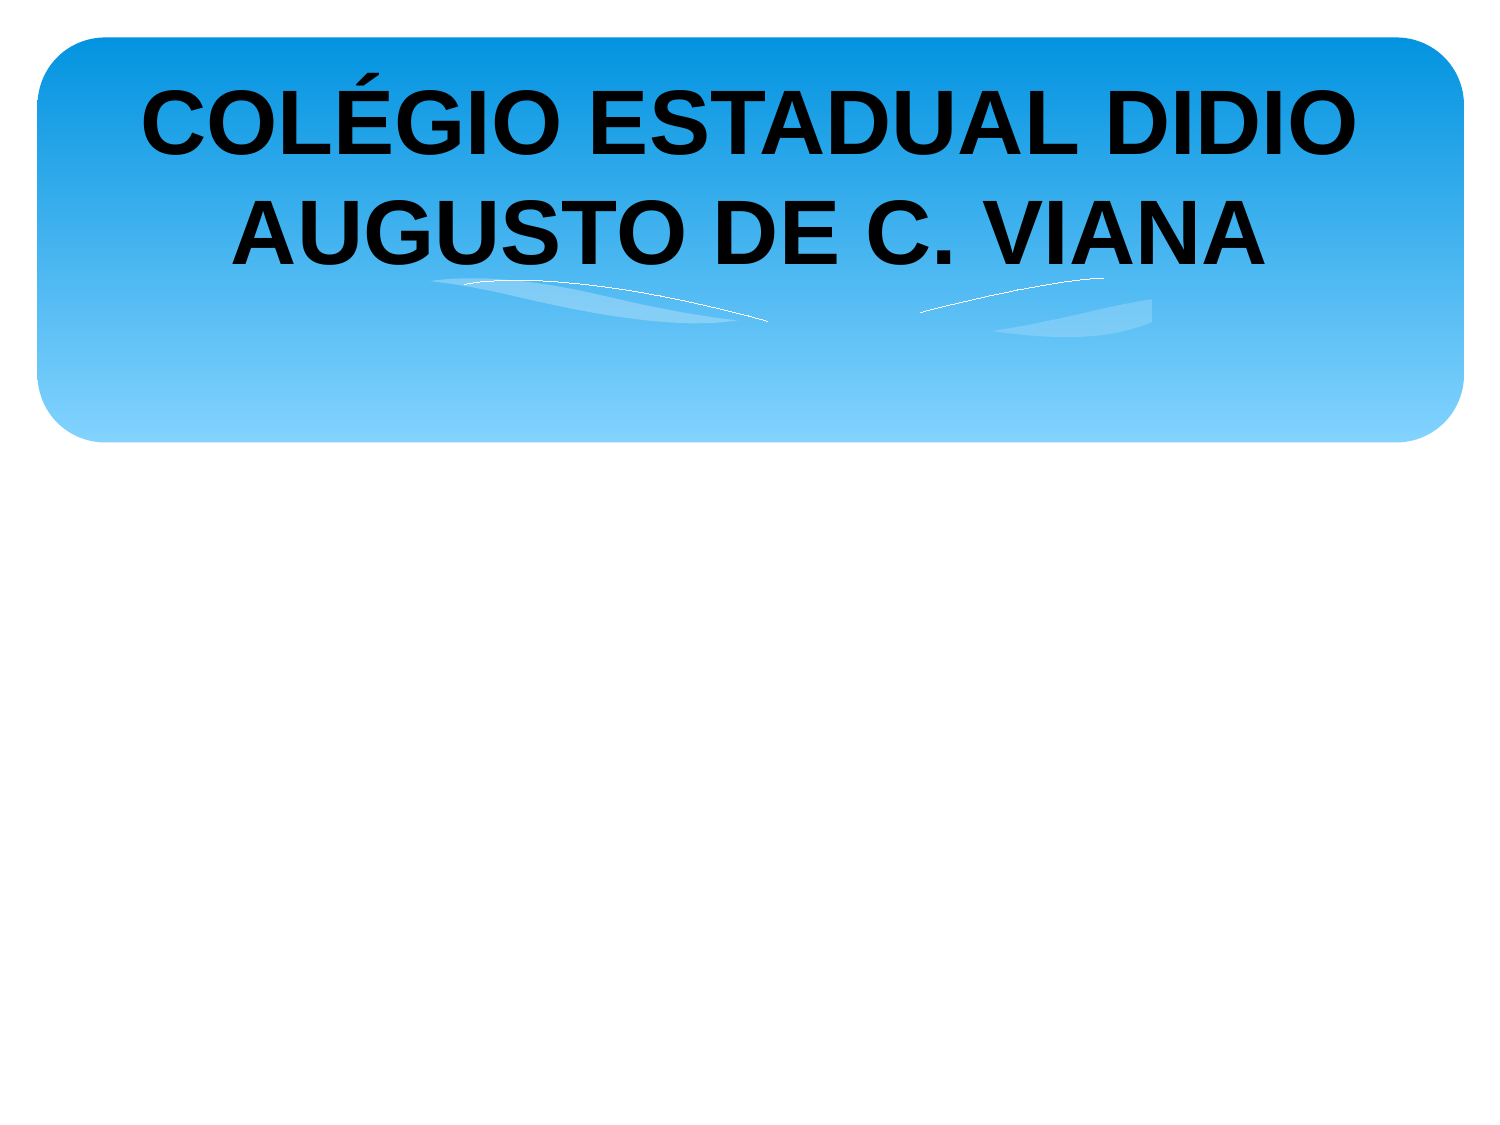

# COLÉGIO ESTADUAL DIDIO AUGUSTO DE C. VIANA